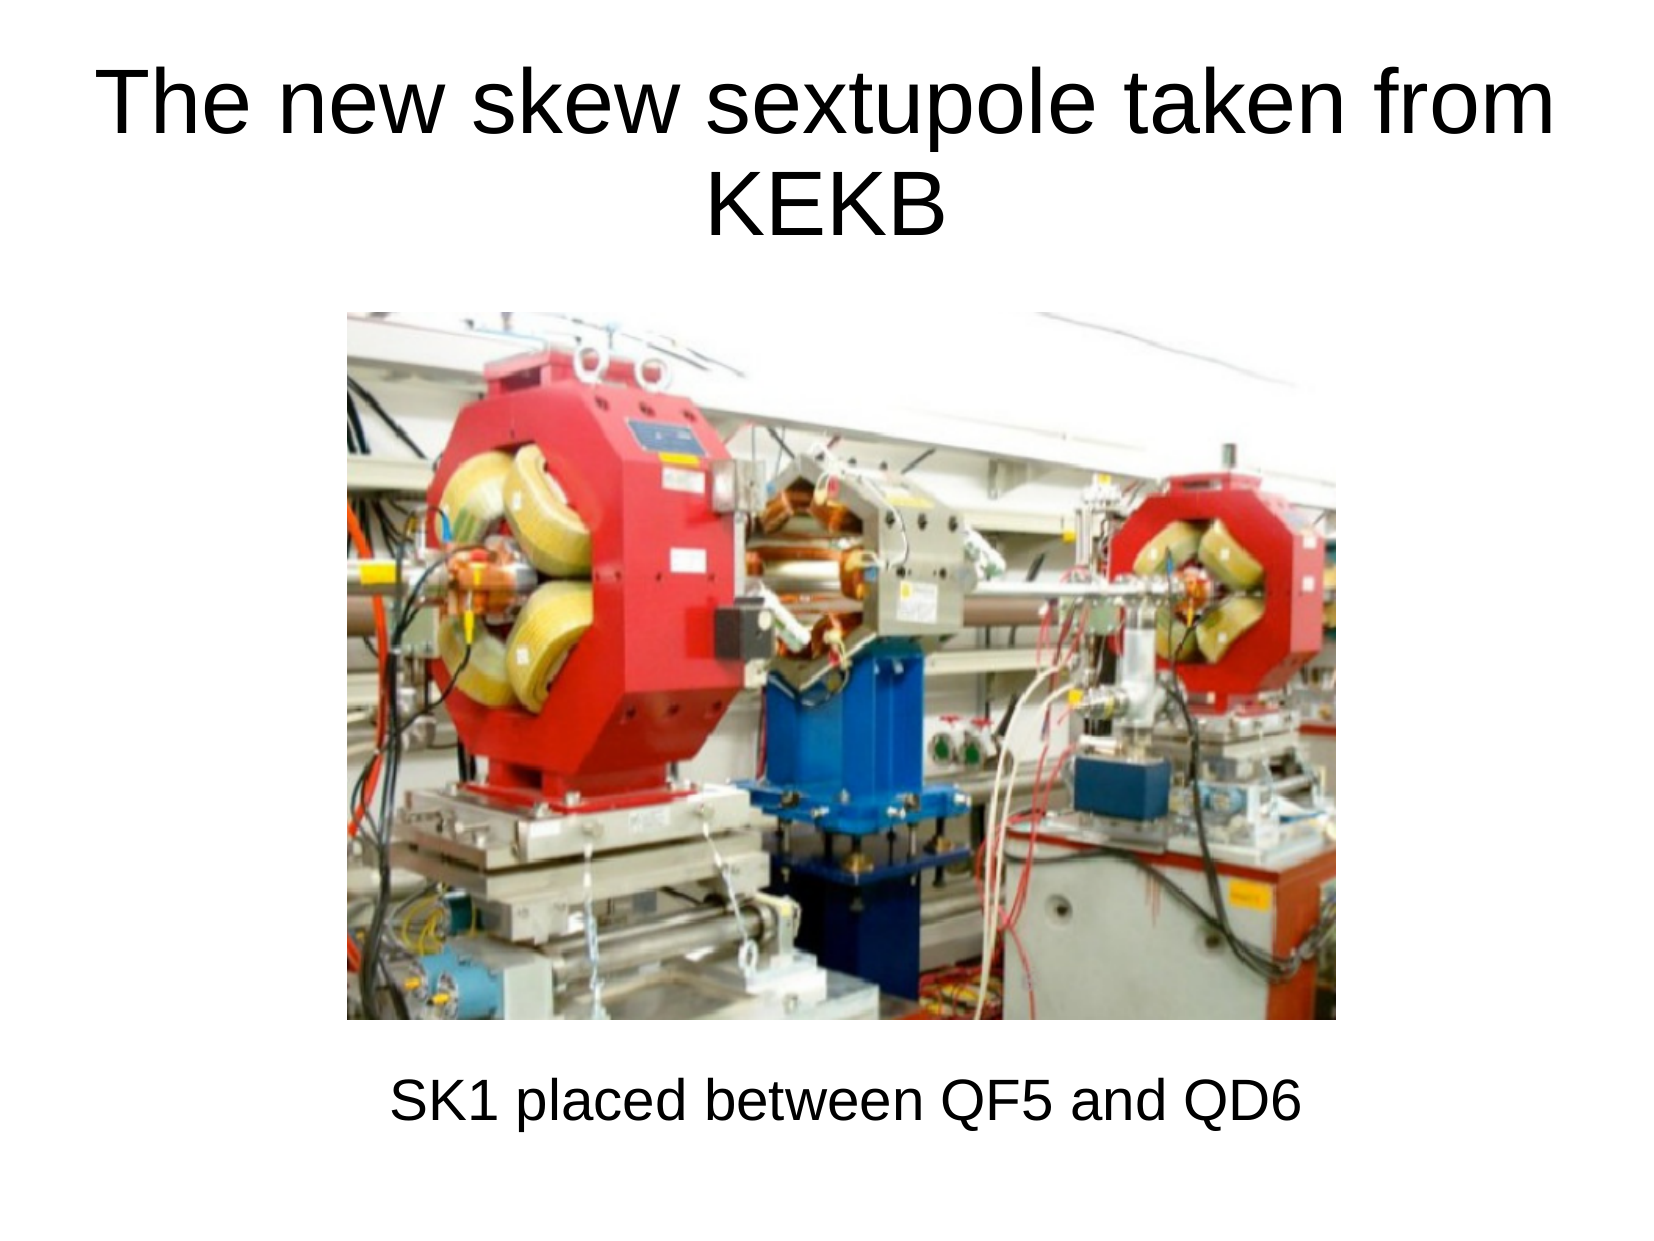

# The new skew sextupole taken from KEKB
SK1 placed between QF5 and QD6